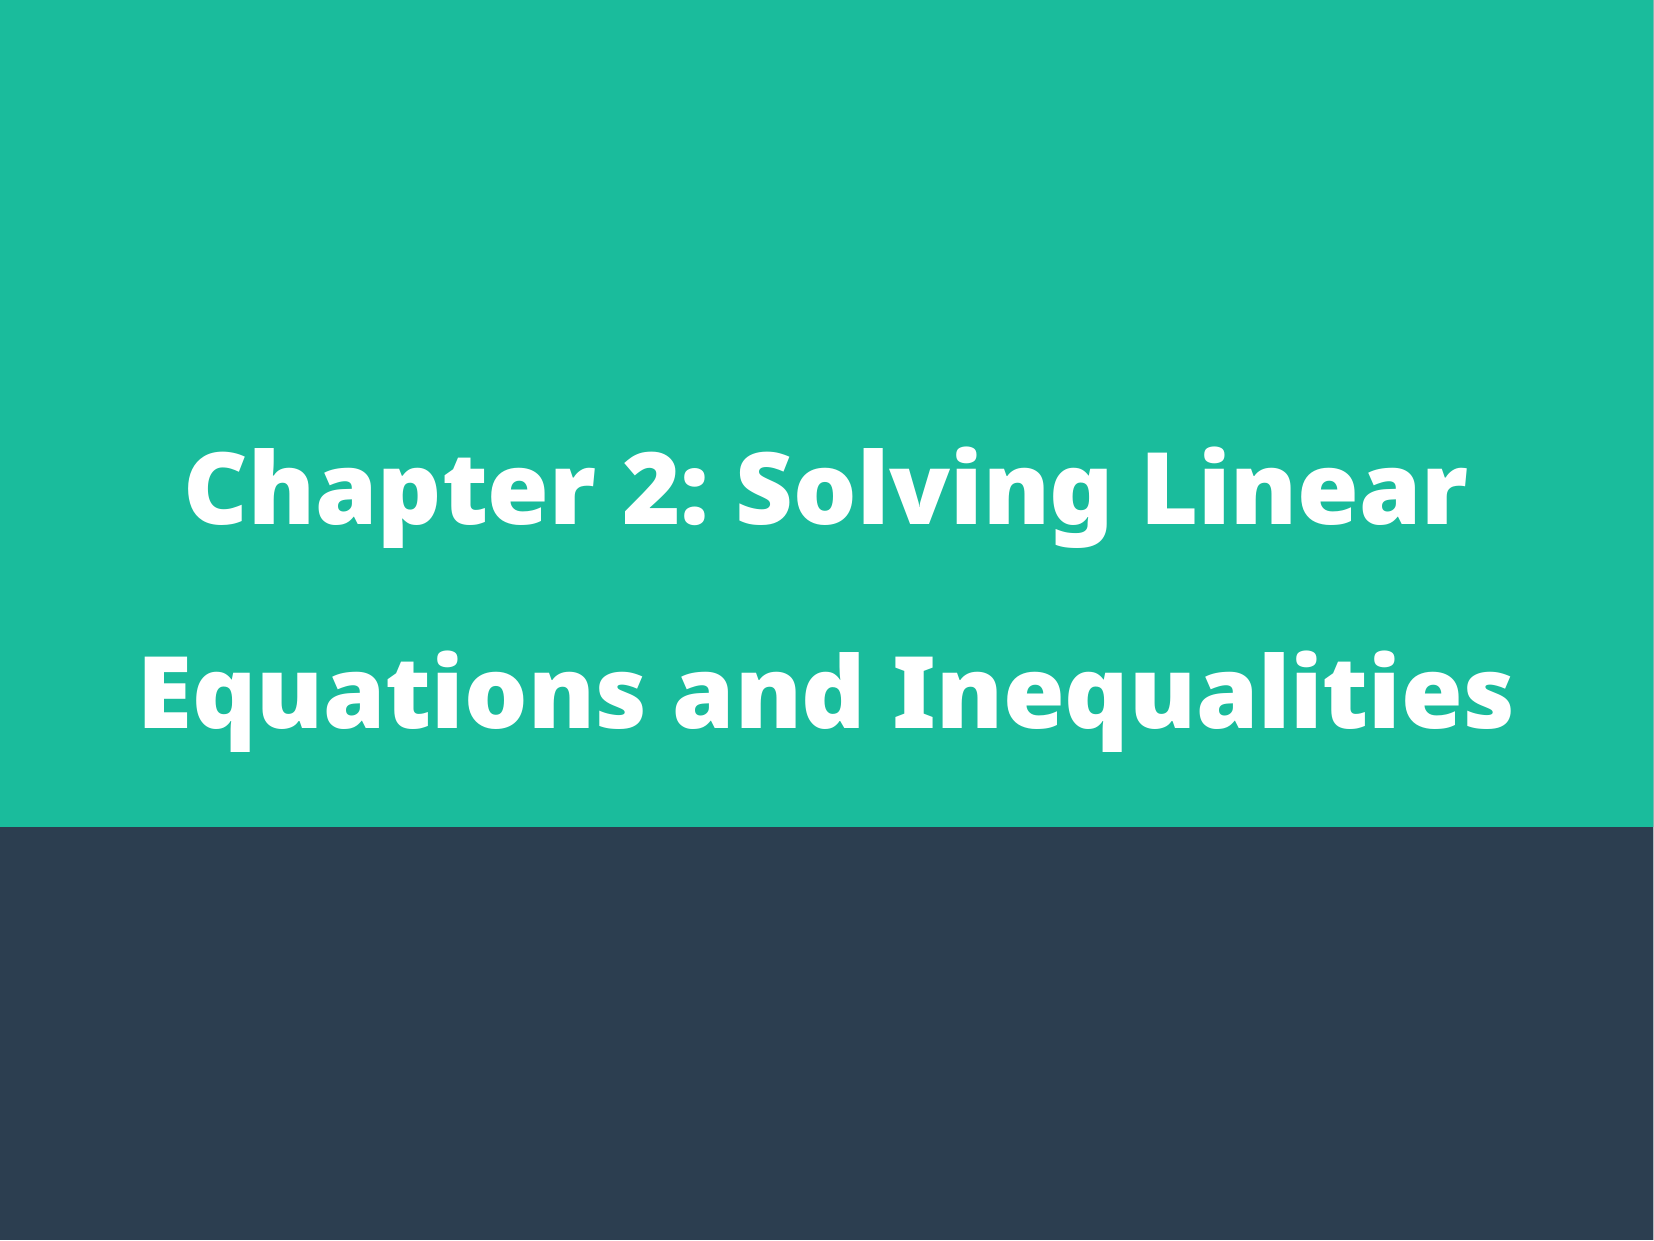

# Chapter 2: Solving Linear Equations and Inequalities